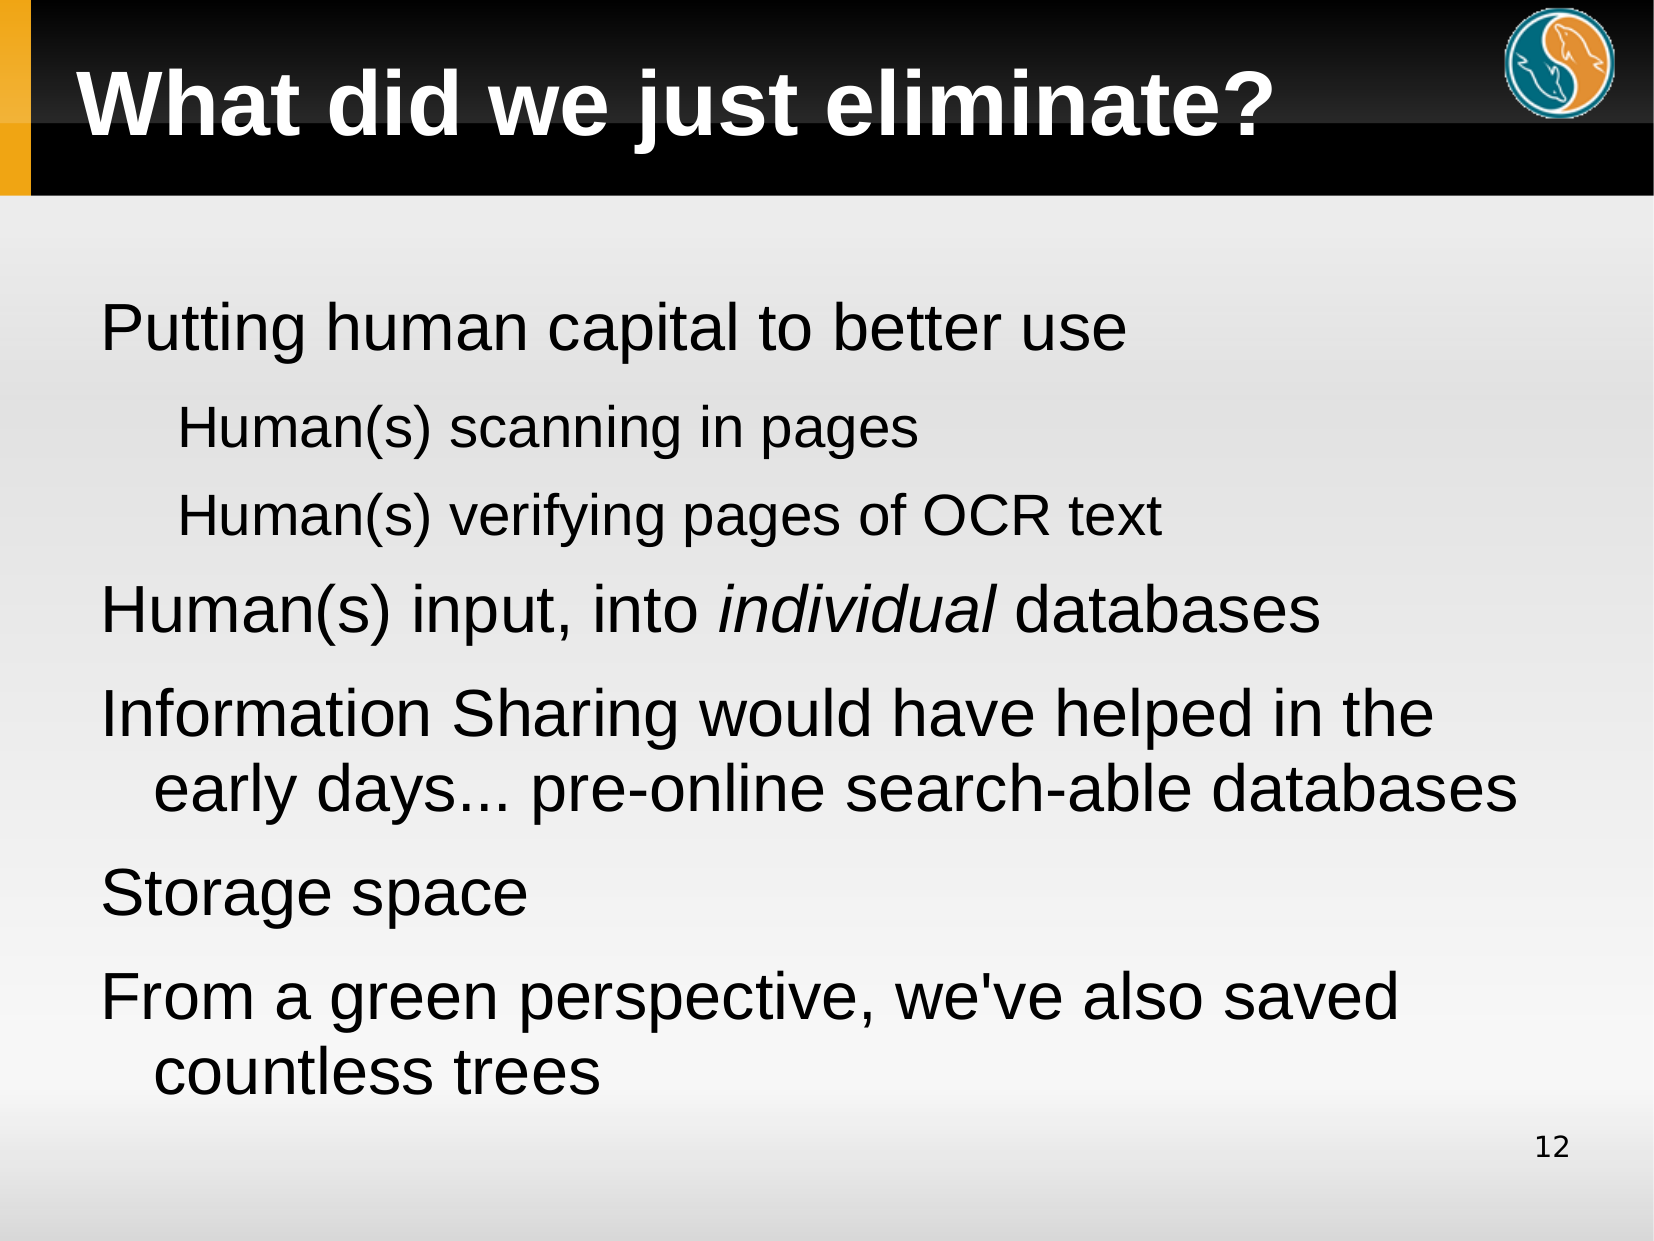

# What did we just eliminate?
Putting human capital to better use
Human(s) scanning in pages
Human(s) verifying pages of OCR text
Human(s) input, into individual databases
Information Sharing would have helped in the early days... pre-online search-able databases
Storage space
From a green perspective, we've also saved countless trees
12